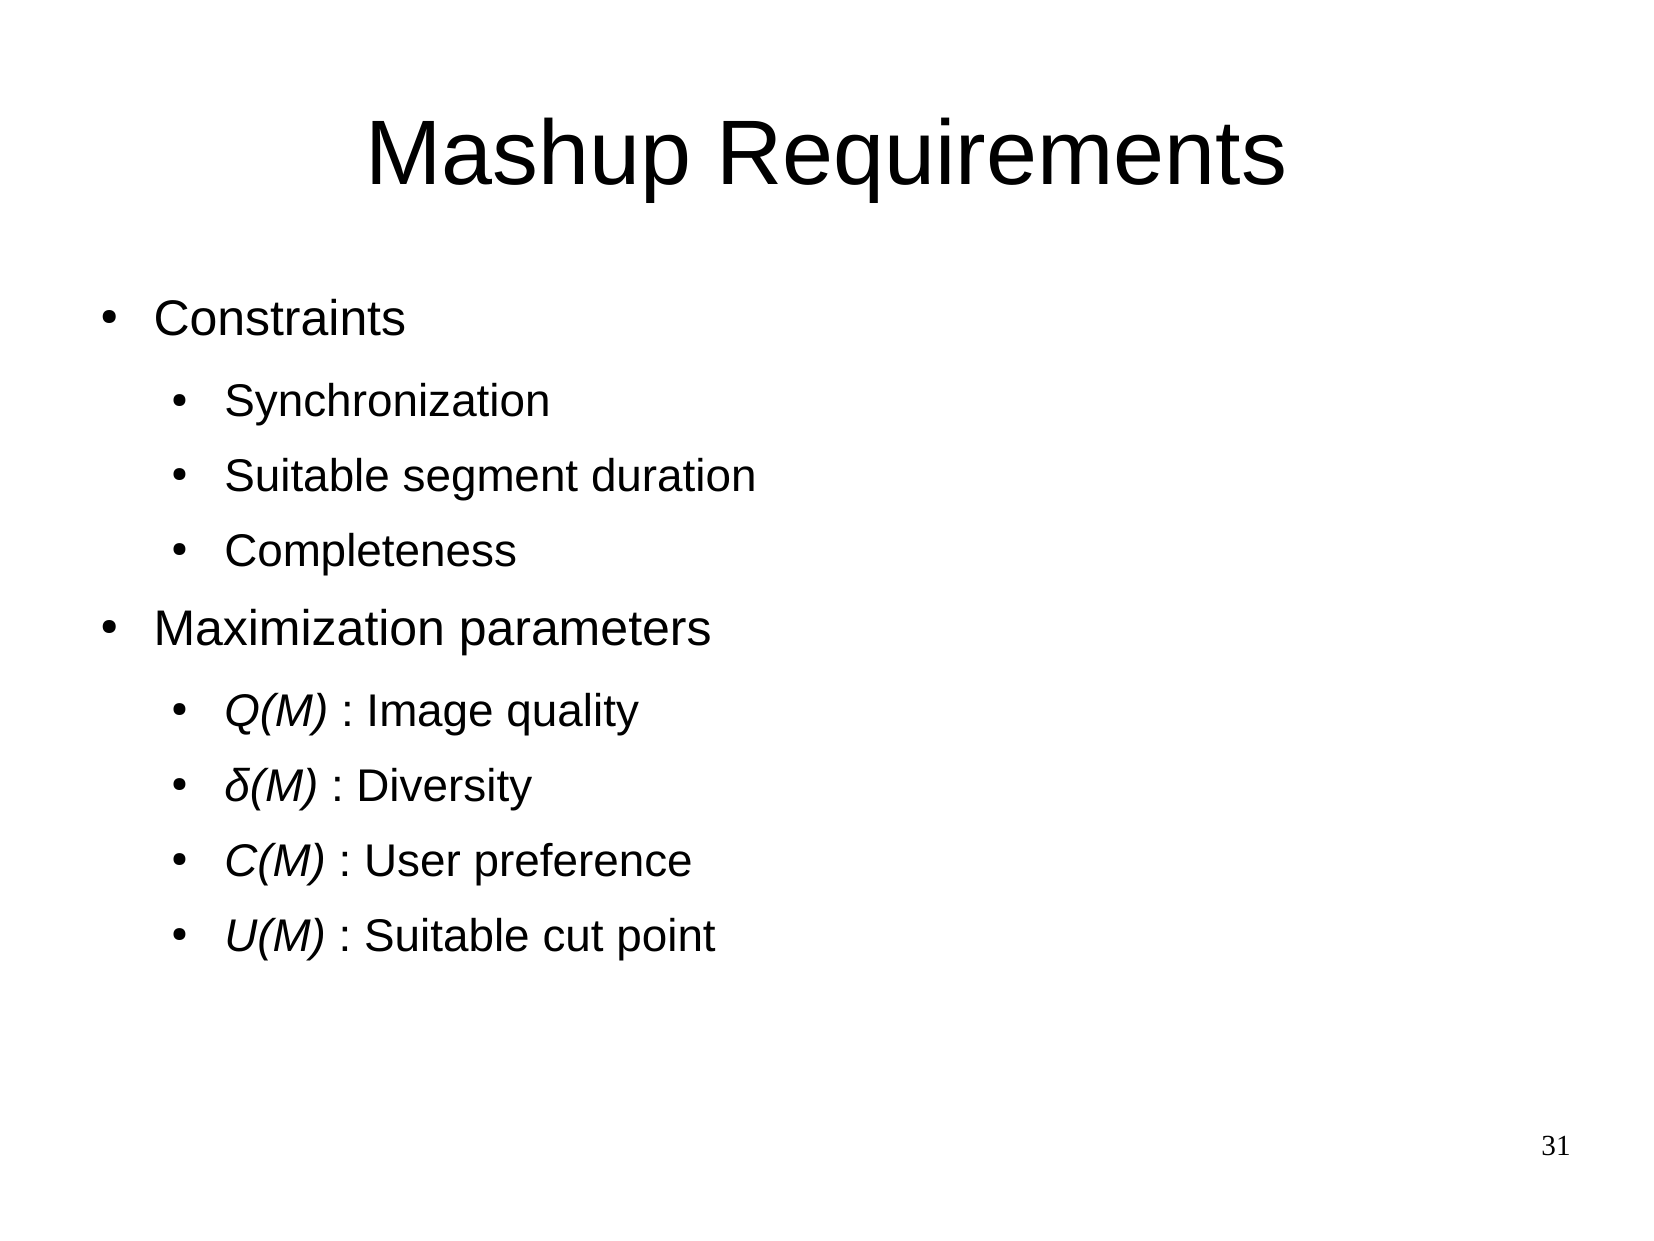

# Mashup Requirements
Constraints
Synchronization
Suitable segment duration
Completeness
Maximization parameters
Q(M) : Image quality
δ(M) : Diversity
C(M) : User preference
U(M) : Suitable cut point
31